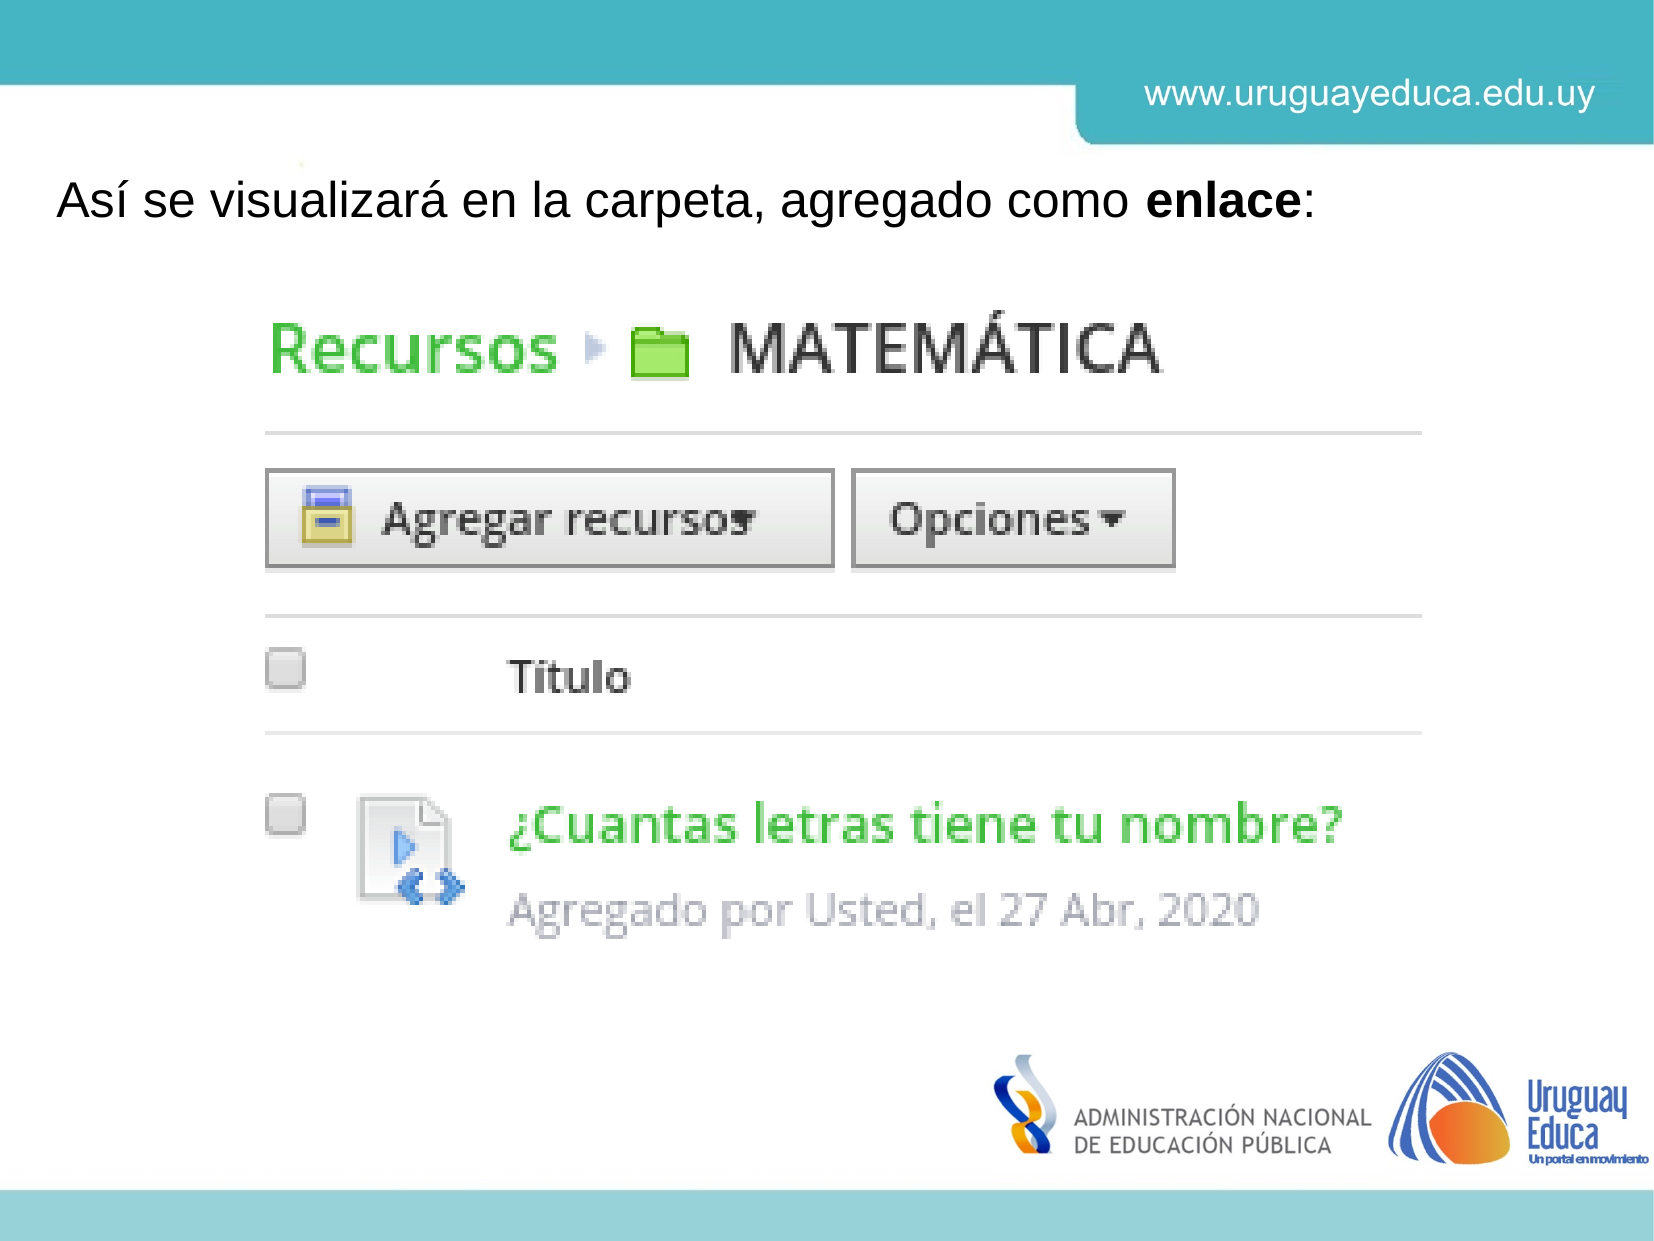

# Así se visualizará en la carpeta, agregado como enlace: